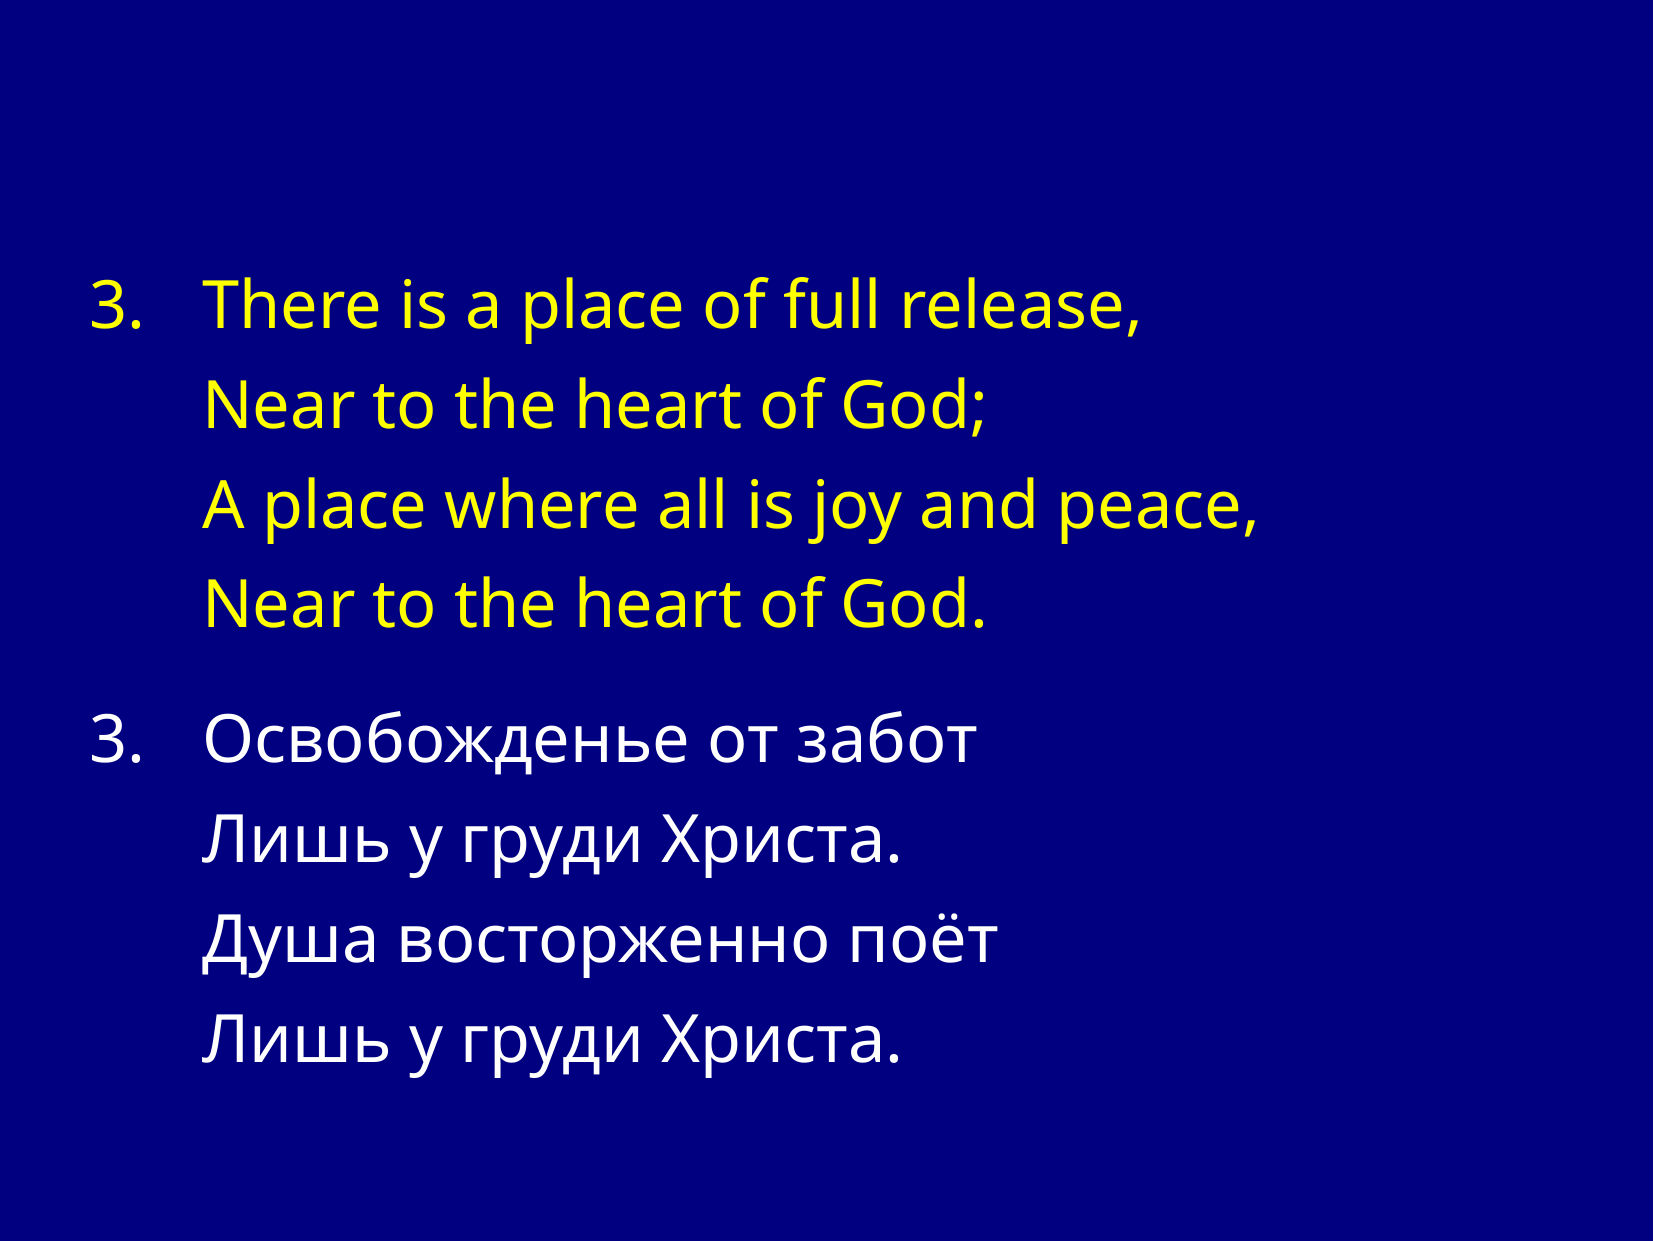

3.	There is a place of full release,
	Near to the heart of God;
	A place where all is joy and peace,
	Near to the heart of God.
3.	Освобожденье от забот
	Лишь у груди Христа.
	Душа восторженно поёт
	Лишь у груди Христа.